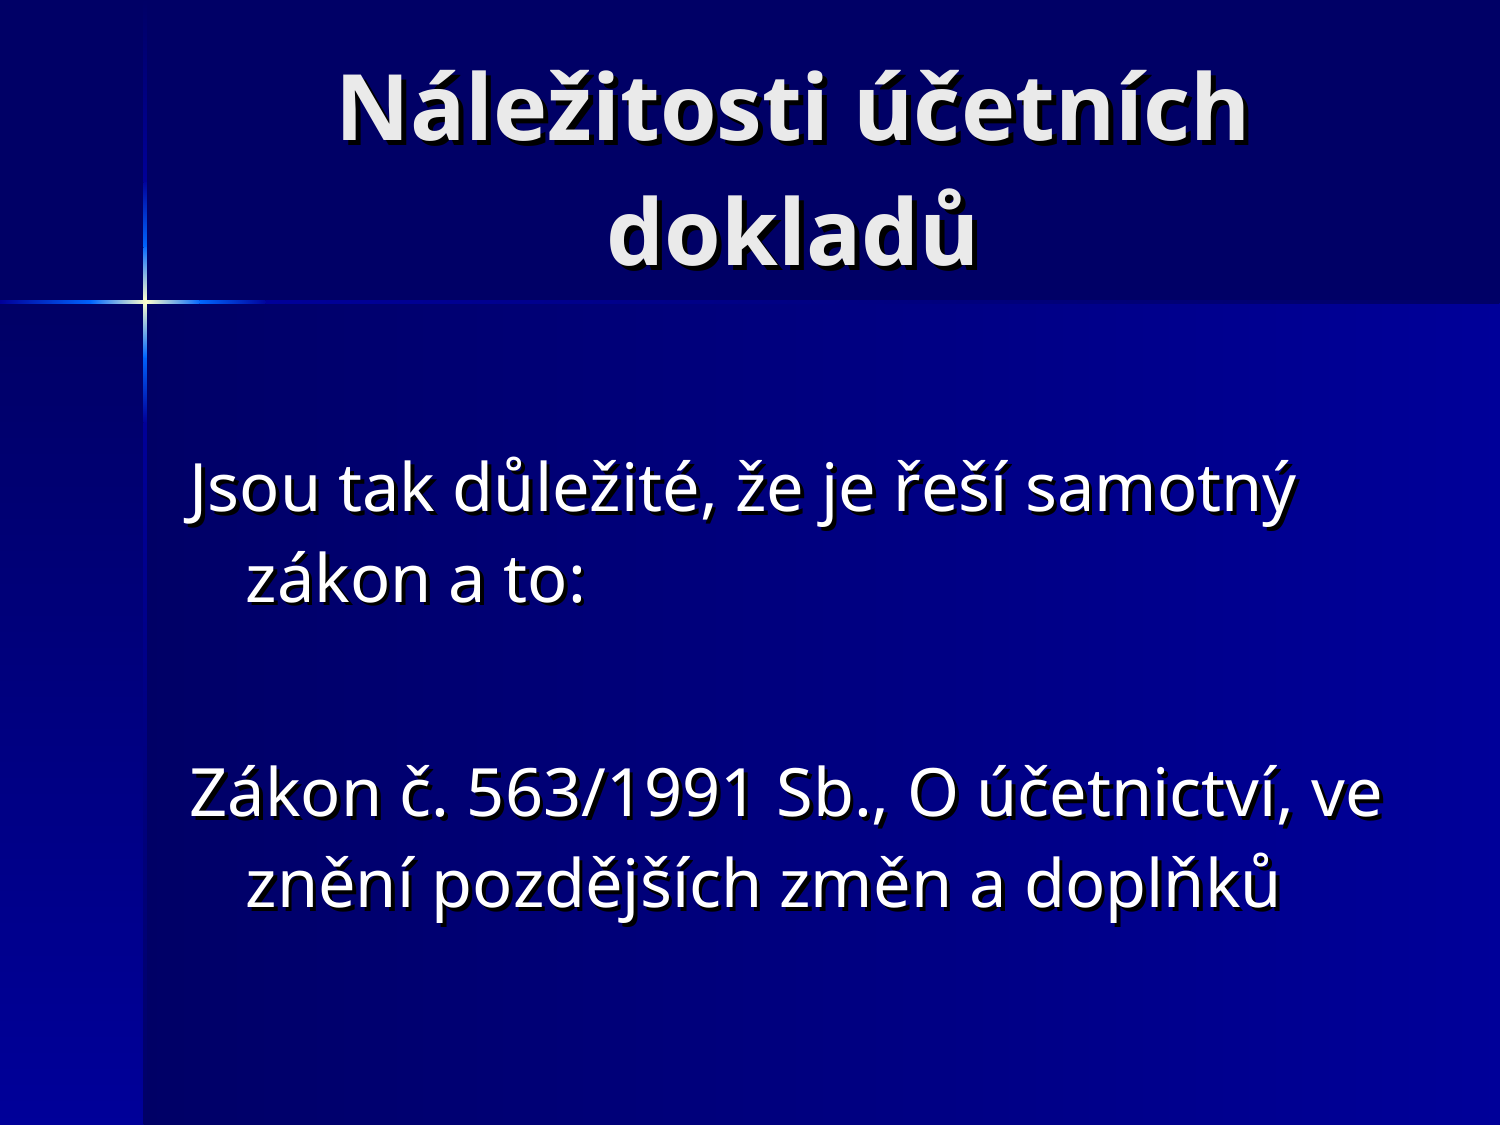

# Náležitosti účetních dokladů
Jsou tak důležité, že je řeší samotný zákon a to:
Zákon č. 563/1991 Sb., O účetnictví, ve znění pozdějších změn a doplňků